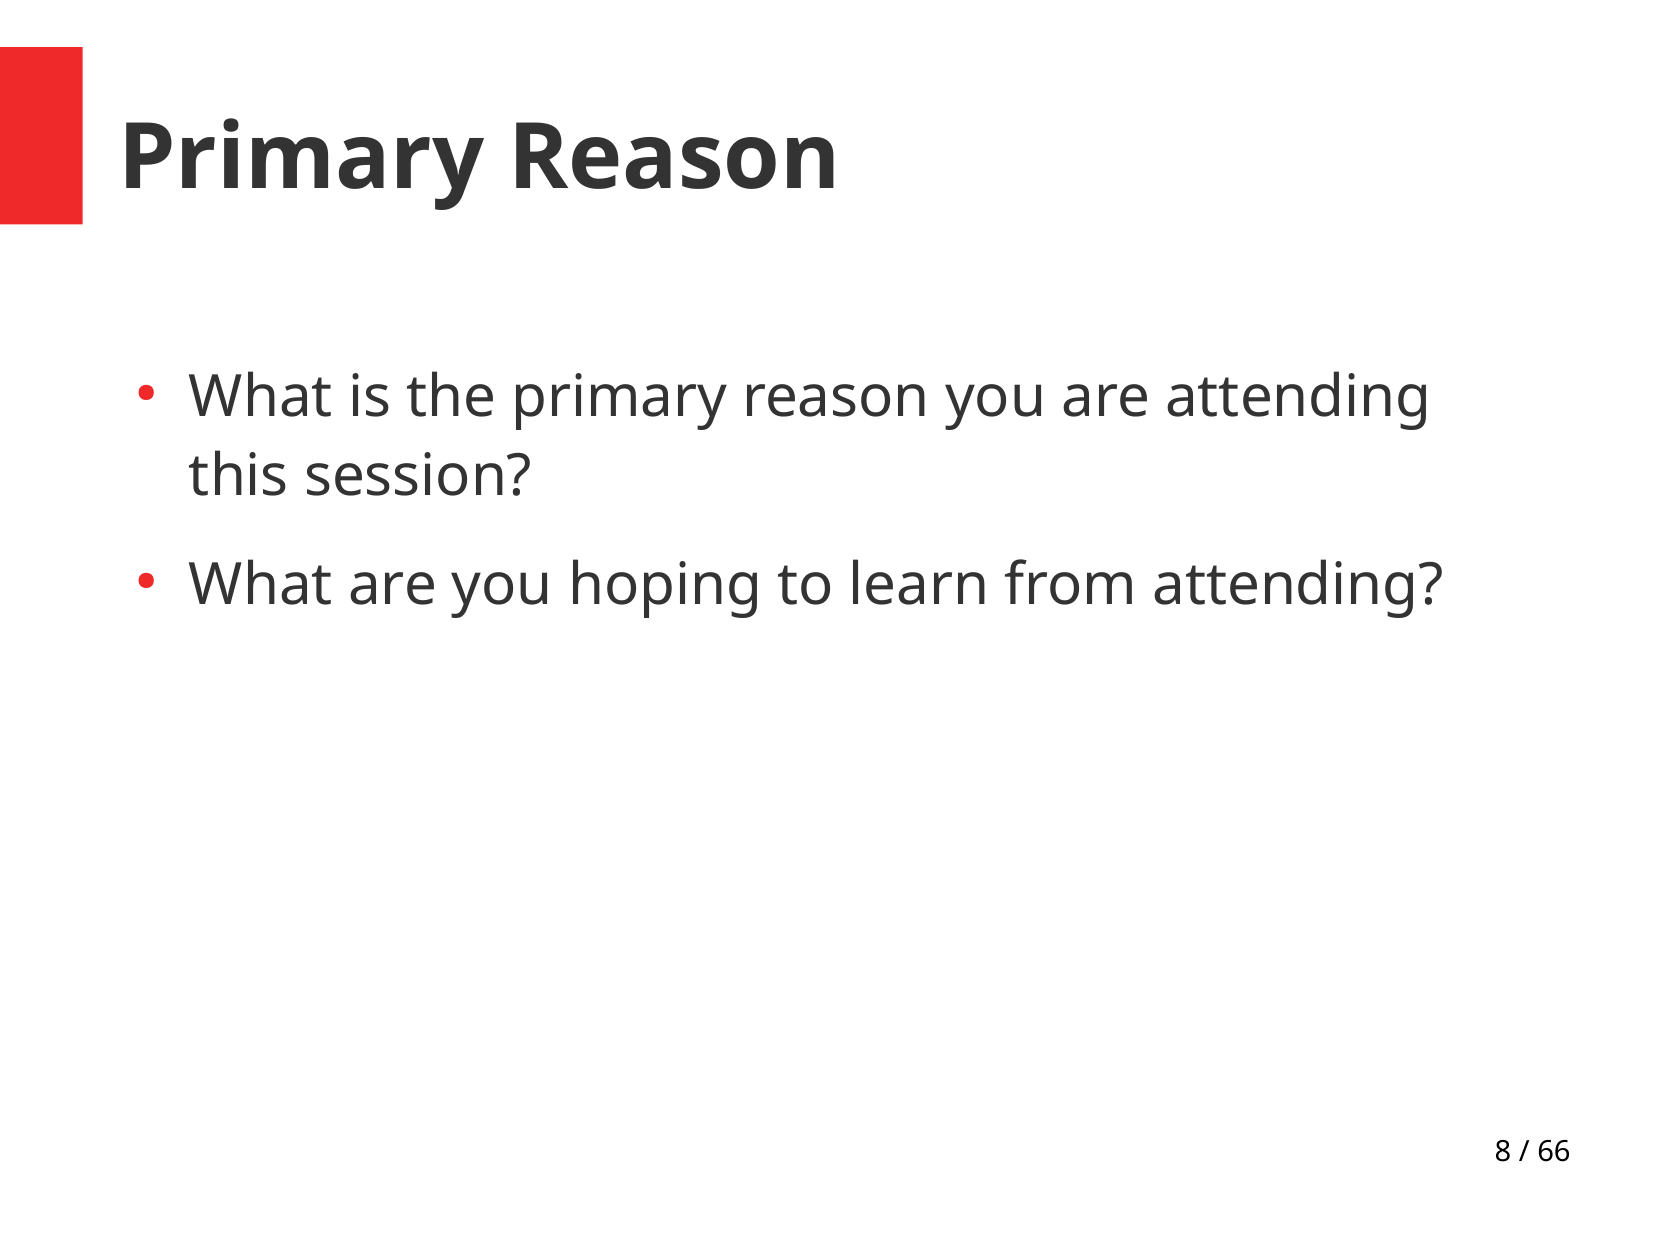

# Primary Reason
What is the primary reason you are attending this session?
What are you hoping to learn from attending?
8